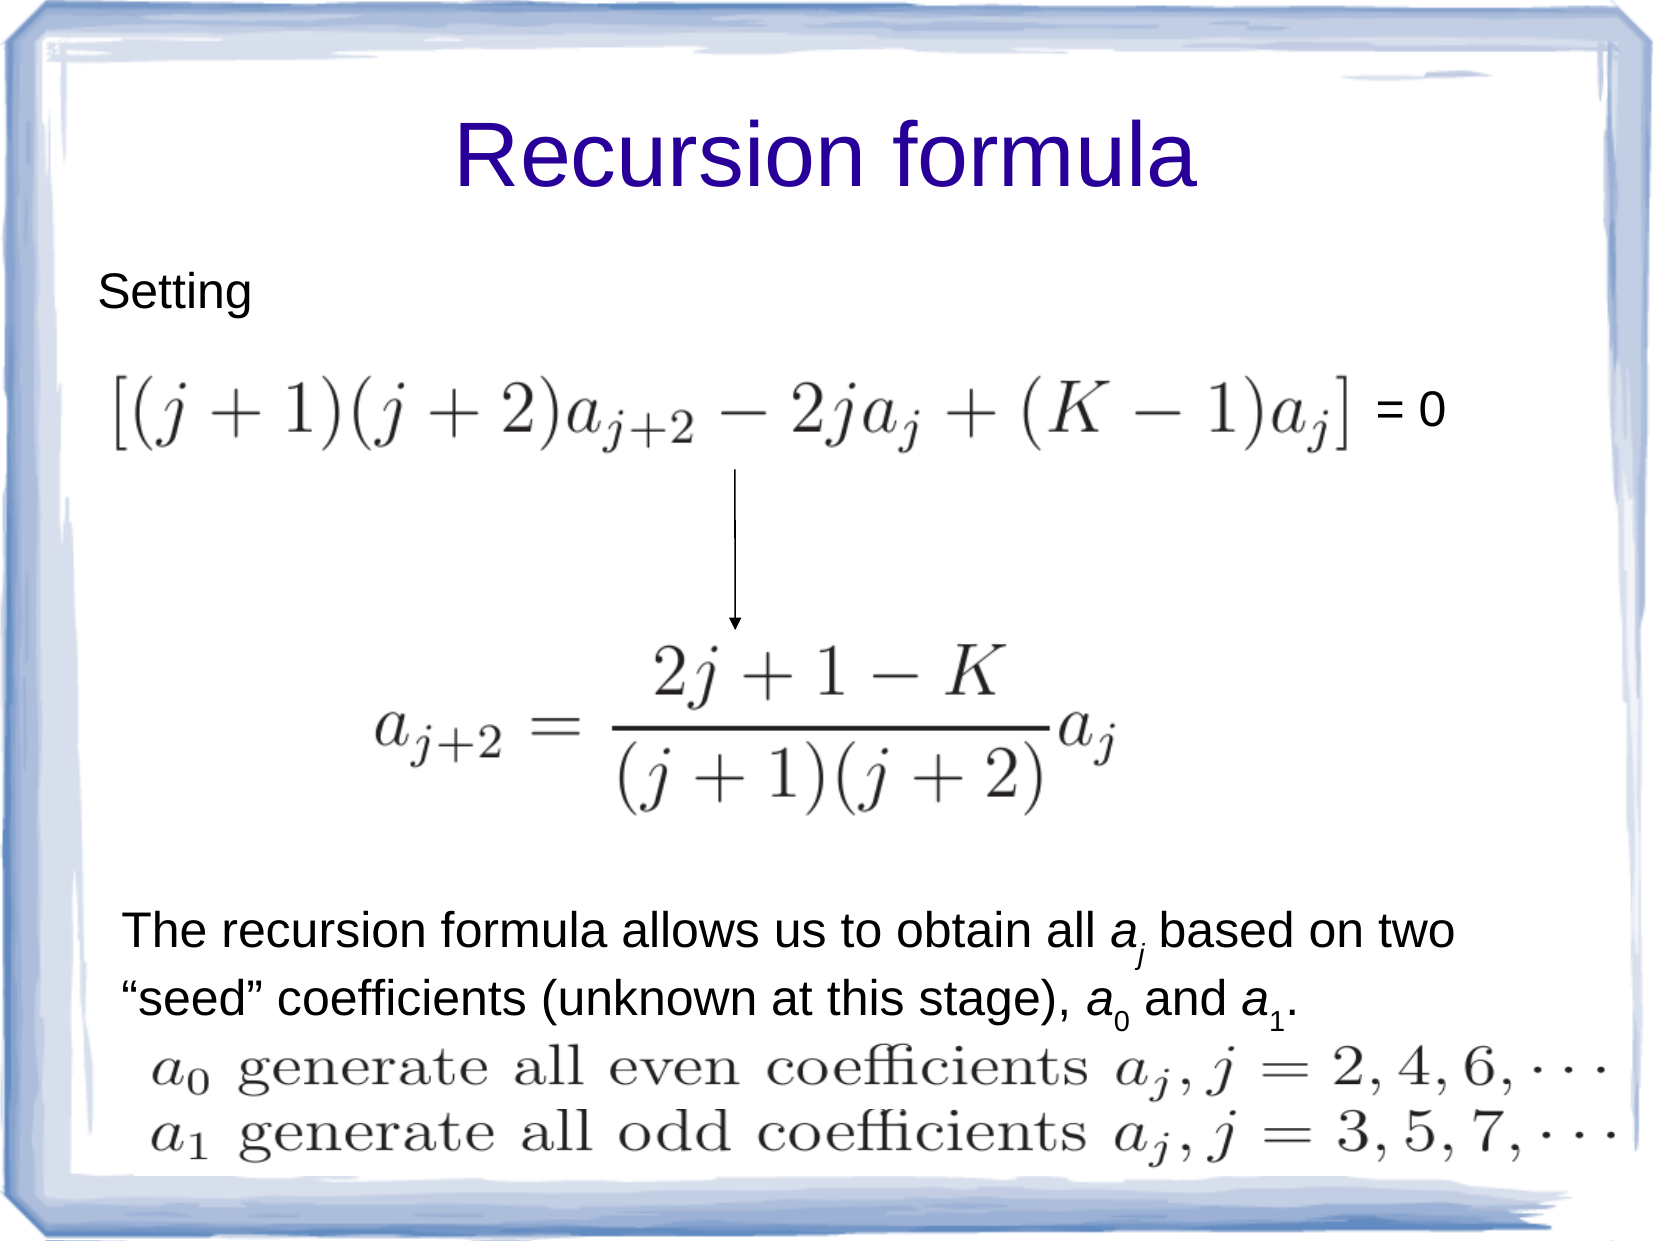

# Recursion formula
Setting
= 0
The recursion formula allows us to obtain all aj based on two “seed” coefficients (unknown at this stage), a0 and a1.